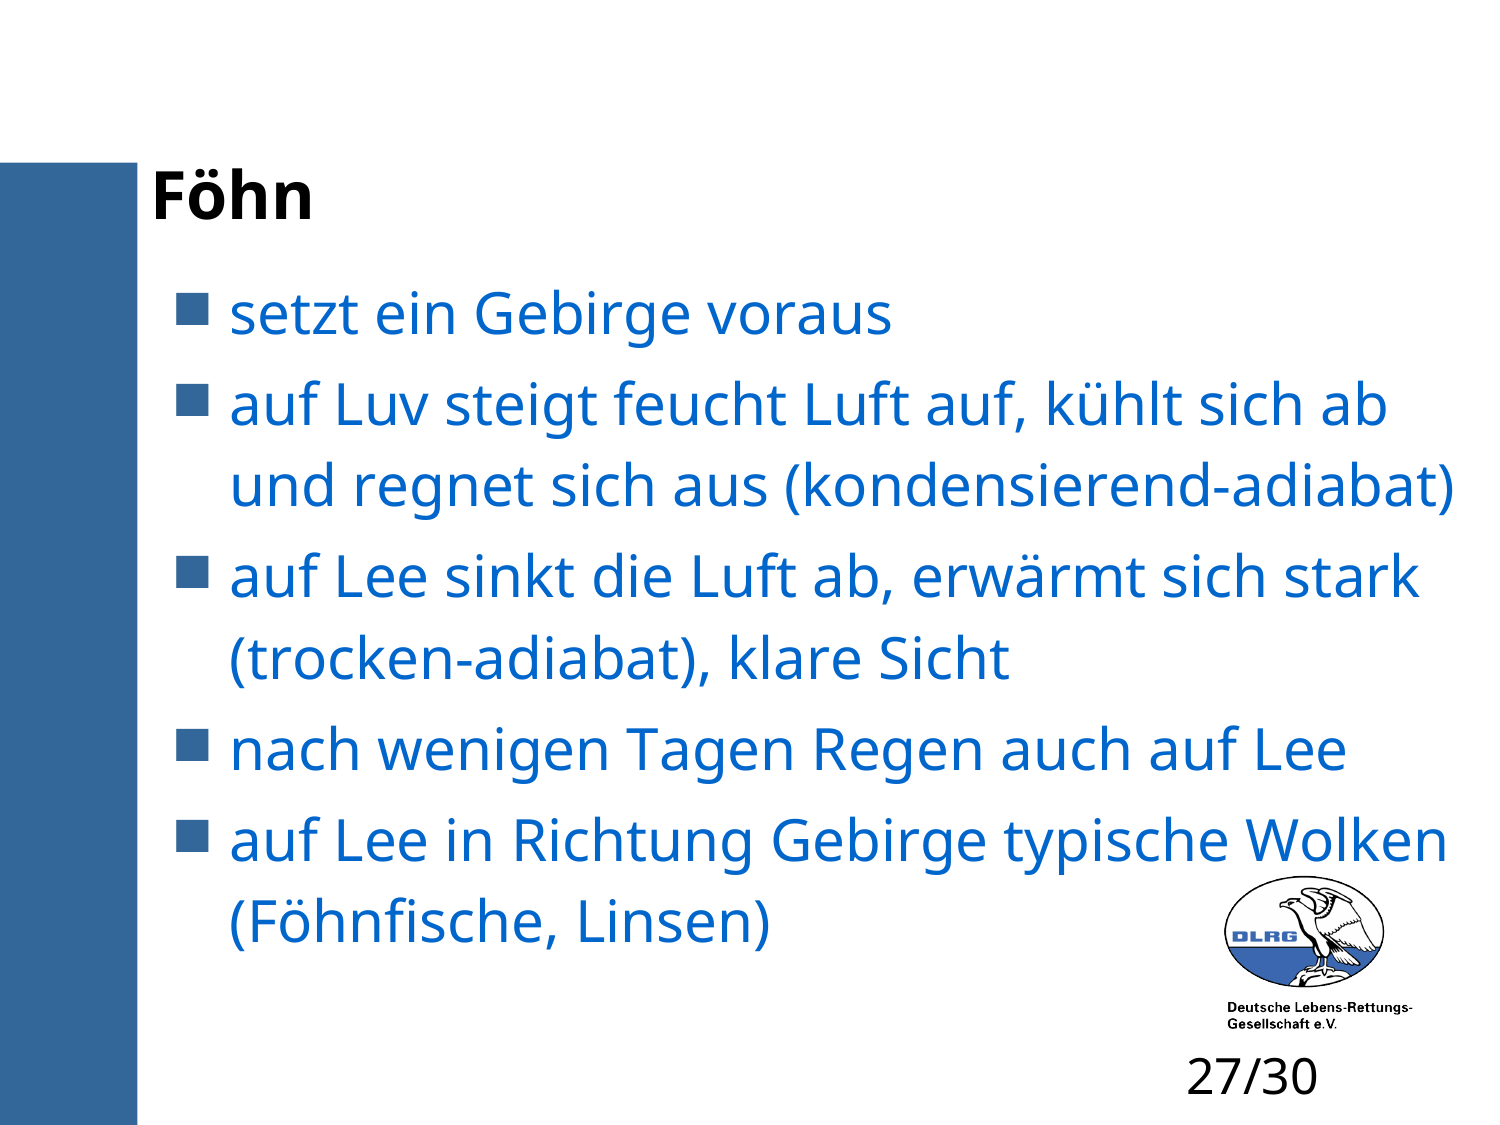

# Föhn
setzt ein Gebirge voraus
auf Luv steigt feucht Luft auf, kühlt sich ab und regnet sich aus (kondensierend-adiabat)
auf Lee sinkt die Luft ab, erwärmt sich stark (trocken-adiabat), klare Sicht
nach wenigen Tagen Regen auch auf Lee
auf Lee in Richtung Gebirge typische Wolken (Föhnfische, Linsen)